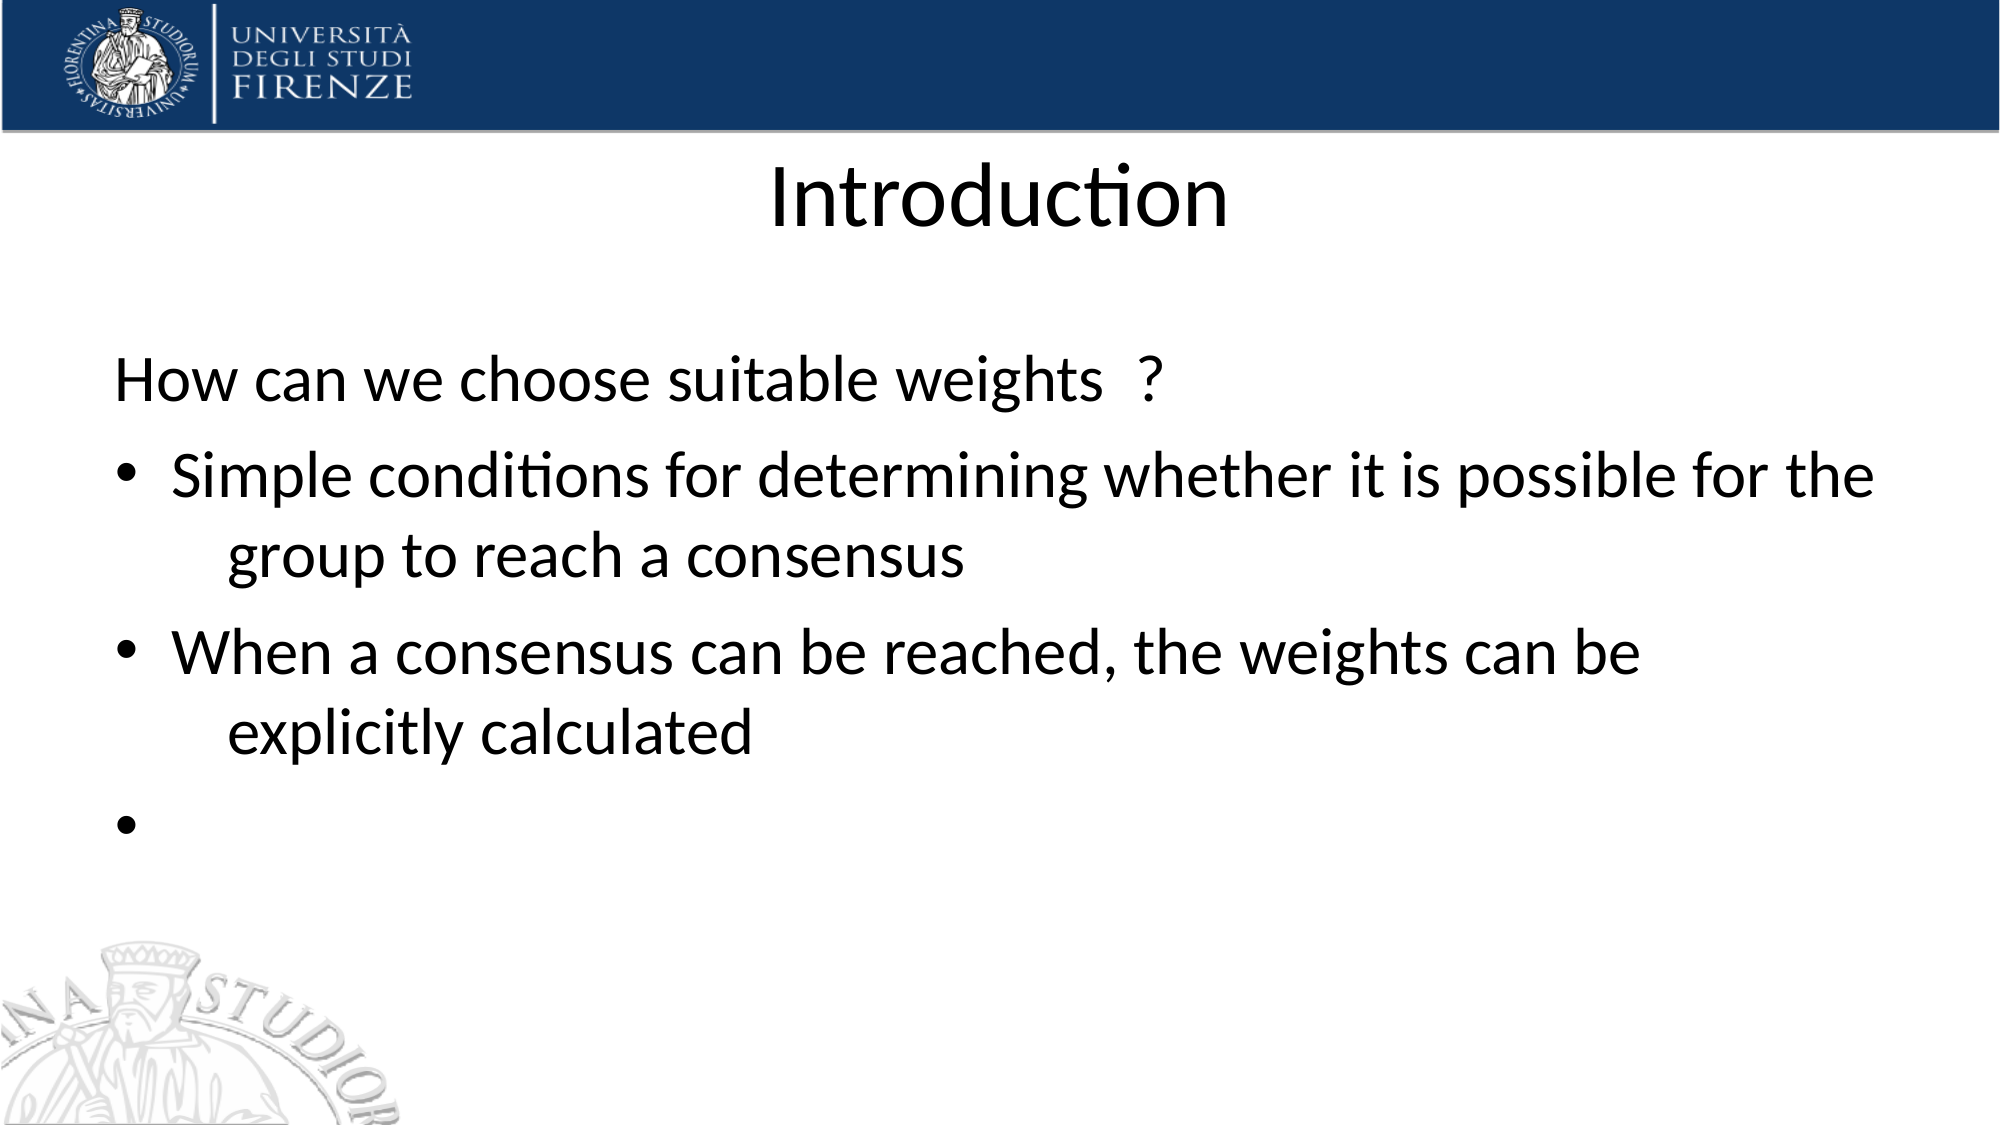

Introduction
# How can we choose suitable weights ?
Simple conditions for determining whether it is possible for the group to reach a consensus
When a consensus can be reached, the weights can be explicitly calculated